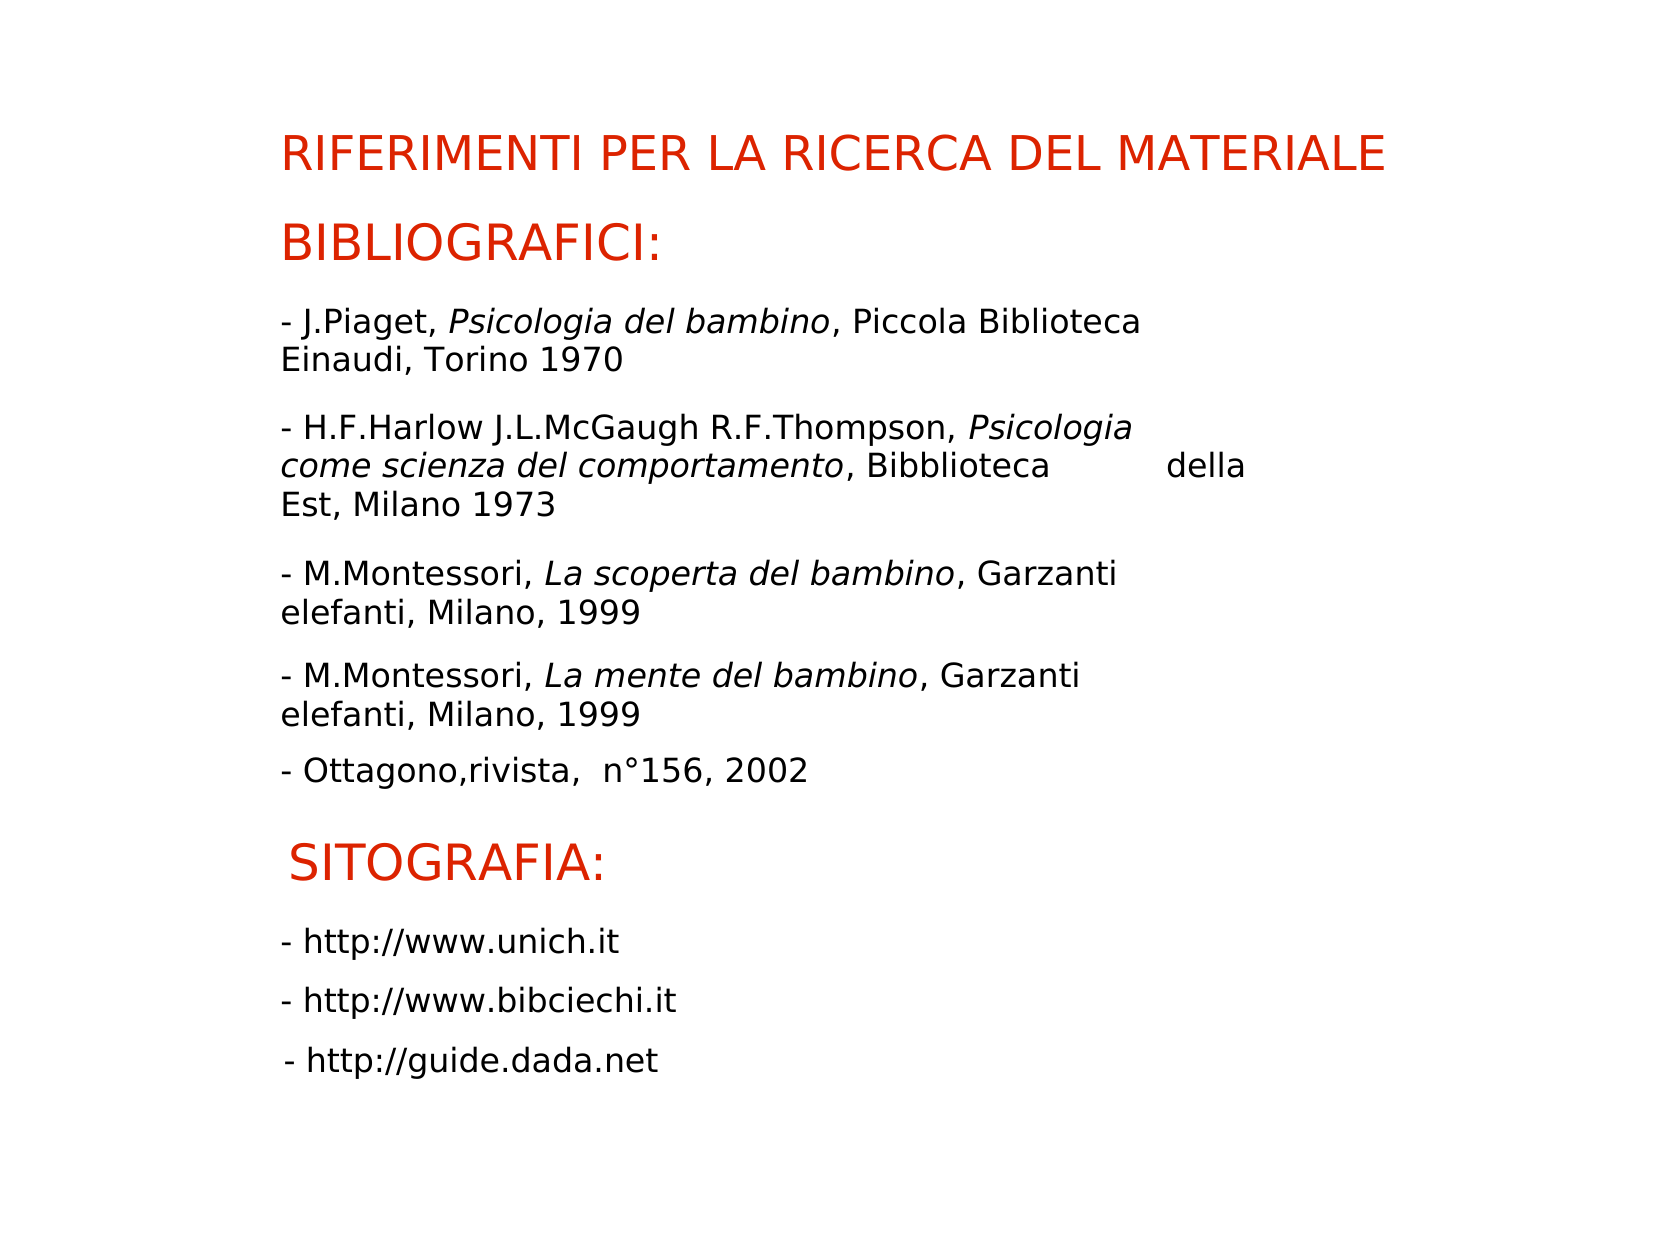

RIFERIMENTI PER LA RICERCA DEL MATERIALE
BIBLIOGRAFICI:
- J.Piaget, Psicologia del bambino, Piccola Biblioteca 	 Einaudi, Torino 1970
- H.F.Harlow J.L.McGaugh R.F.Thompson, Psicologia come scienza del comportamento, Bibblioteca della Est, Milano 1973
- M.Montessori, La scoperta del bambino, Garzanti elefanti, Milano, 1999
- M.Montessori, La mente del bambino, Garzanti elefanti, Milano, 1999
- Ottagono,rivista, n°156, 2002
SITOGRAFIA:
- http://www.unich.it
- http://www.bibciechi.it
- http://guide.dada.net